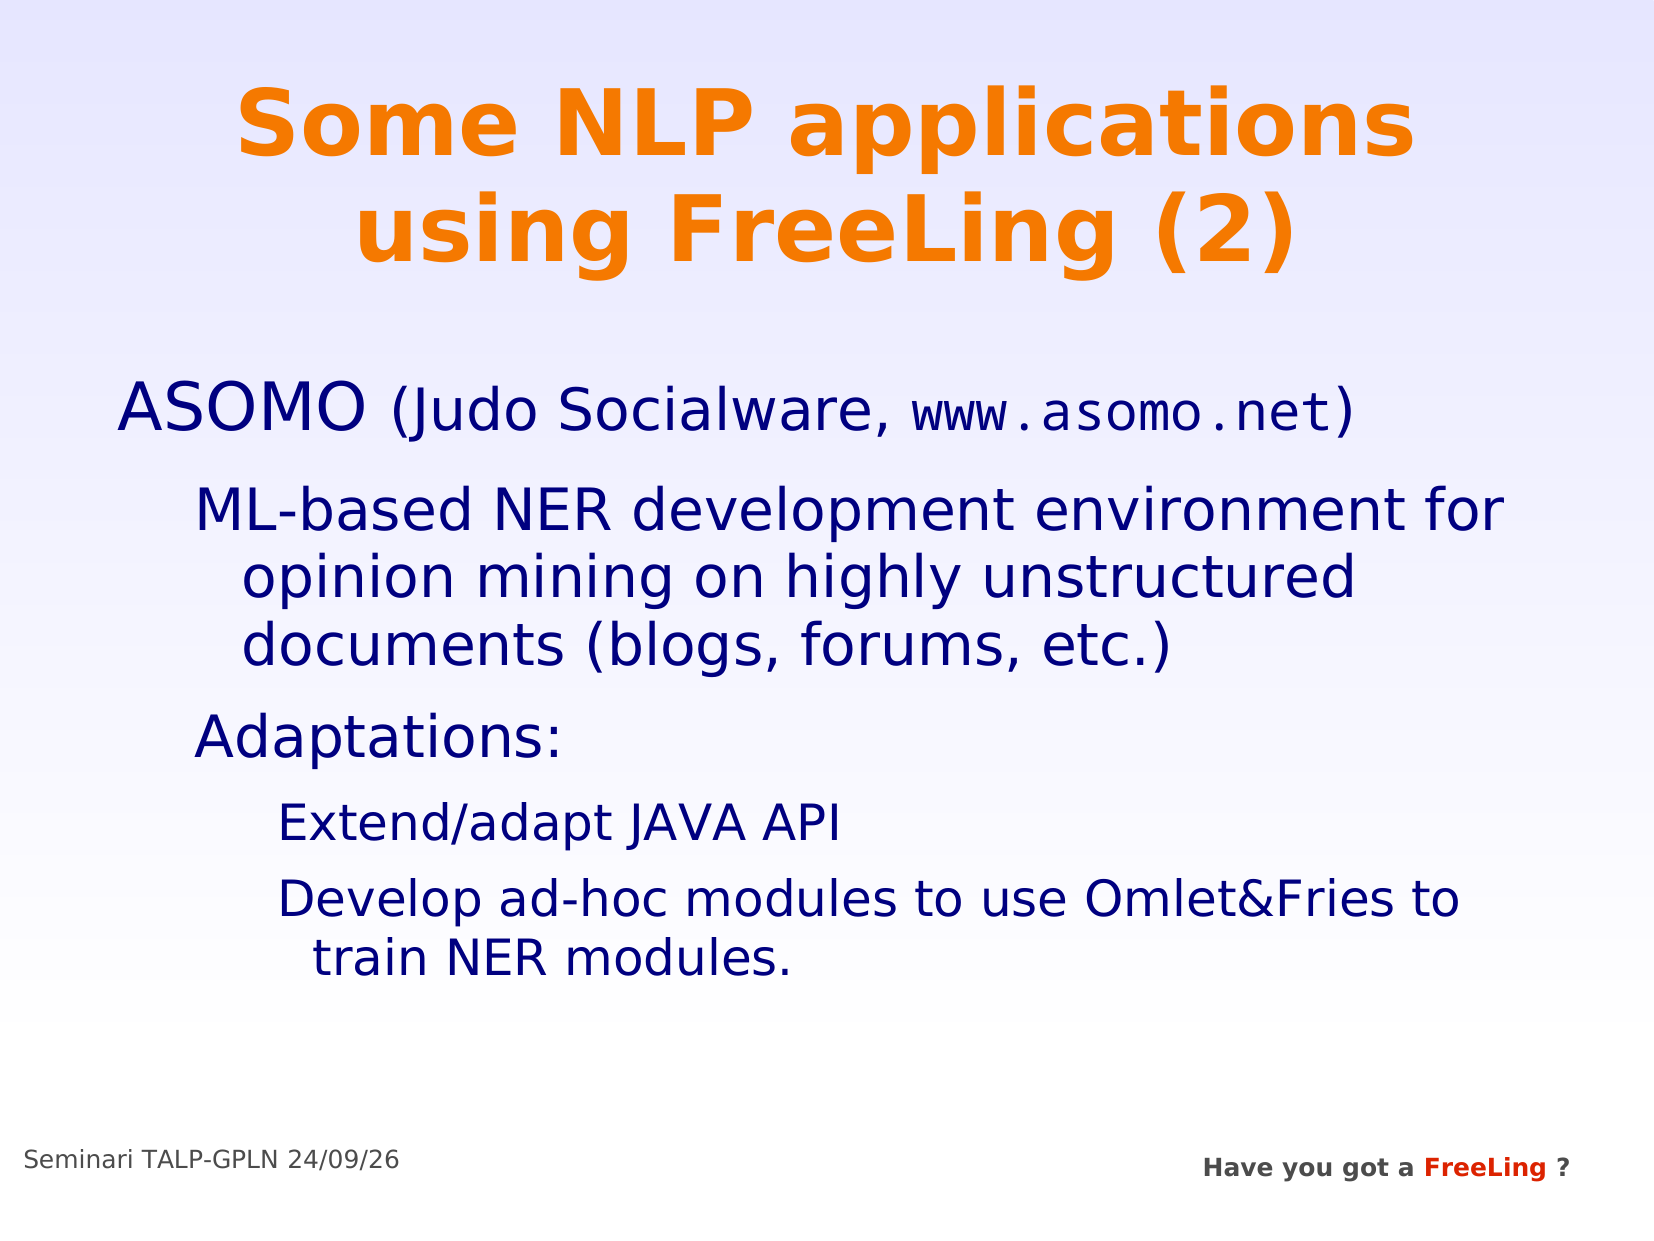

# Some NLP applications using FreeLing (2)
ASOMO (Judo Socialware, www.asomo.net)
ML-based NER development environment for opinion mining on highly unstructured documents (blogs, forums, etc.)
Adaptations:
Extend/adapt JAVA API
Develop ad-hoc modules to use Omlet&Fries to train NER modules.
18